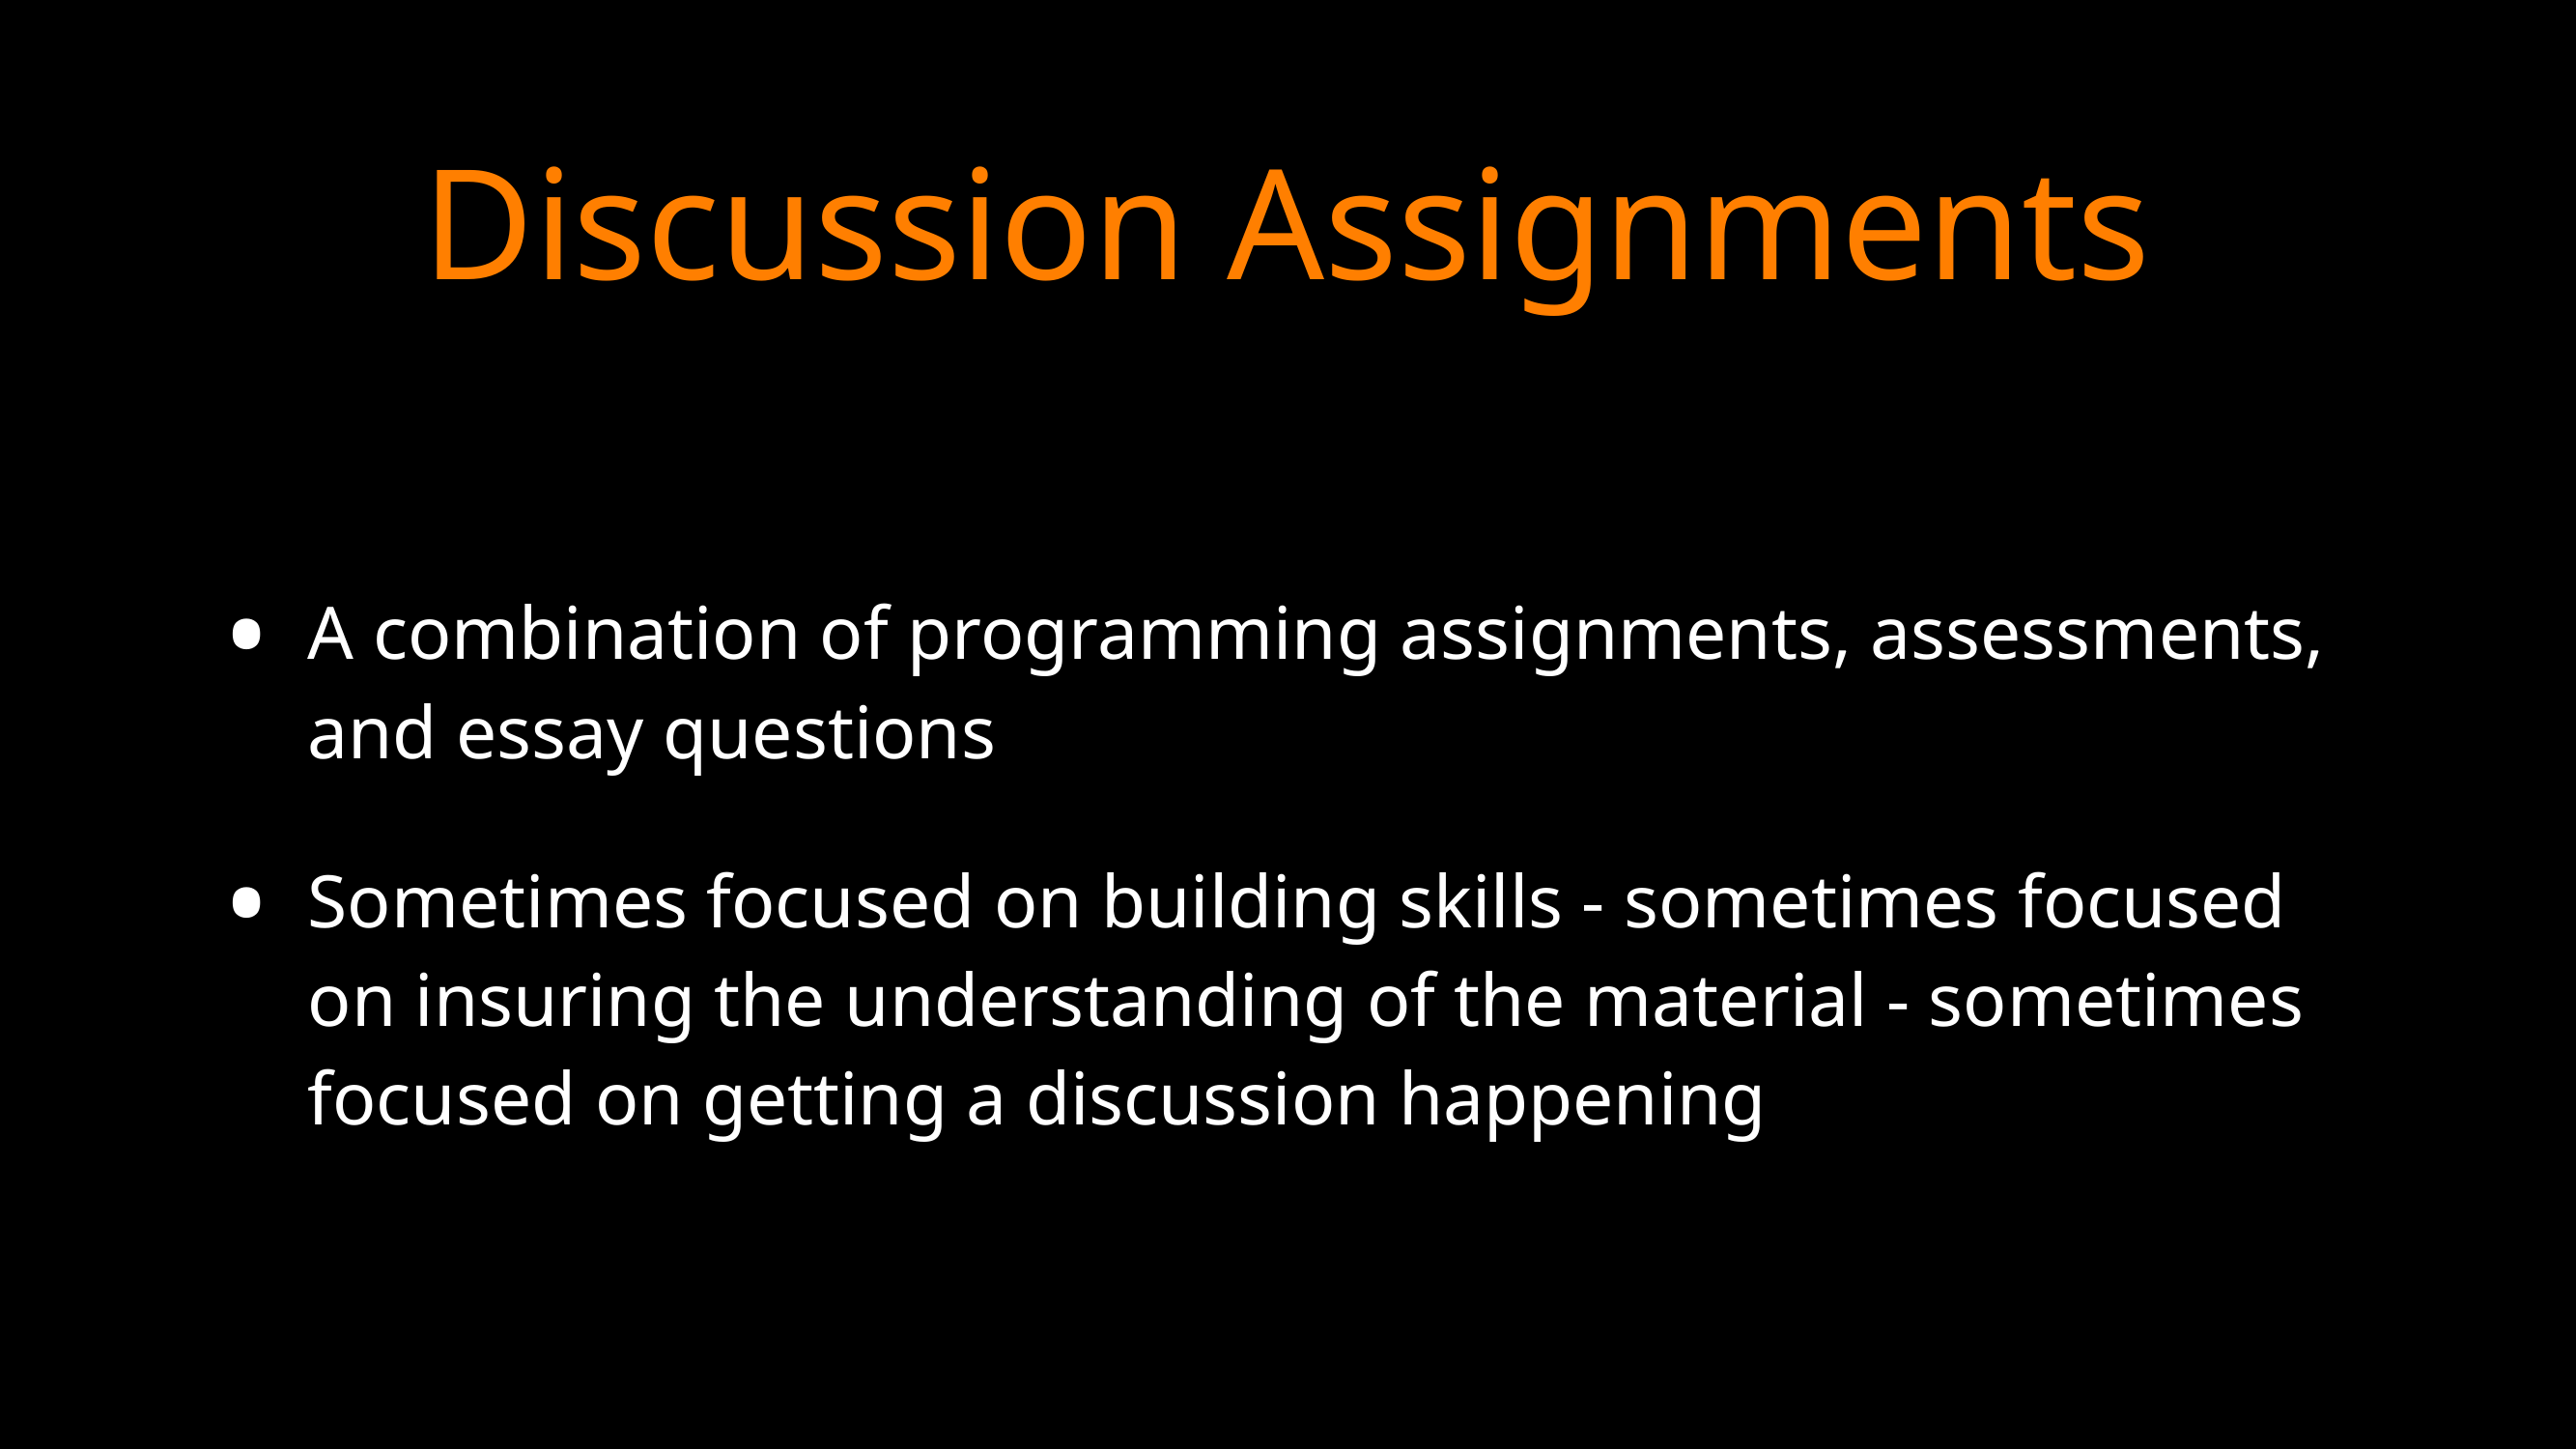

# Discussion Assignments
A combination of programming assignments, assessments, and essay questions
Sometimes focused on building skills - sometimes focused on insuring the understanding of the material - sometimes focused on getting a discussion happening